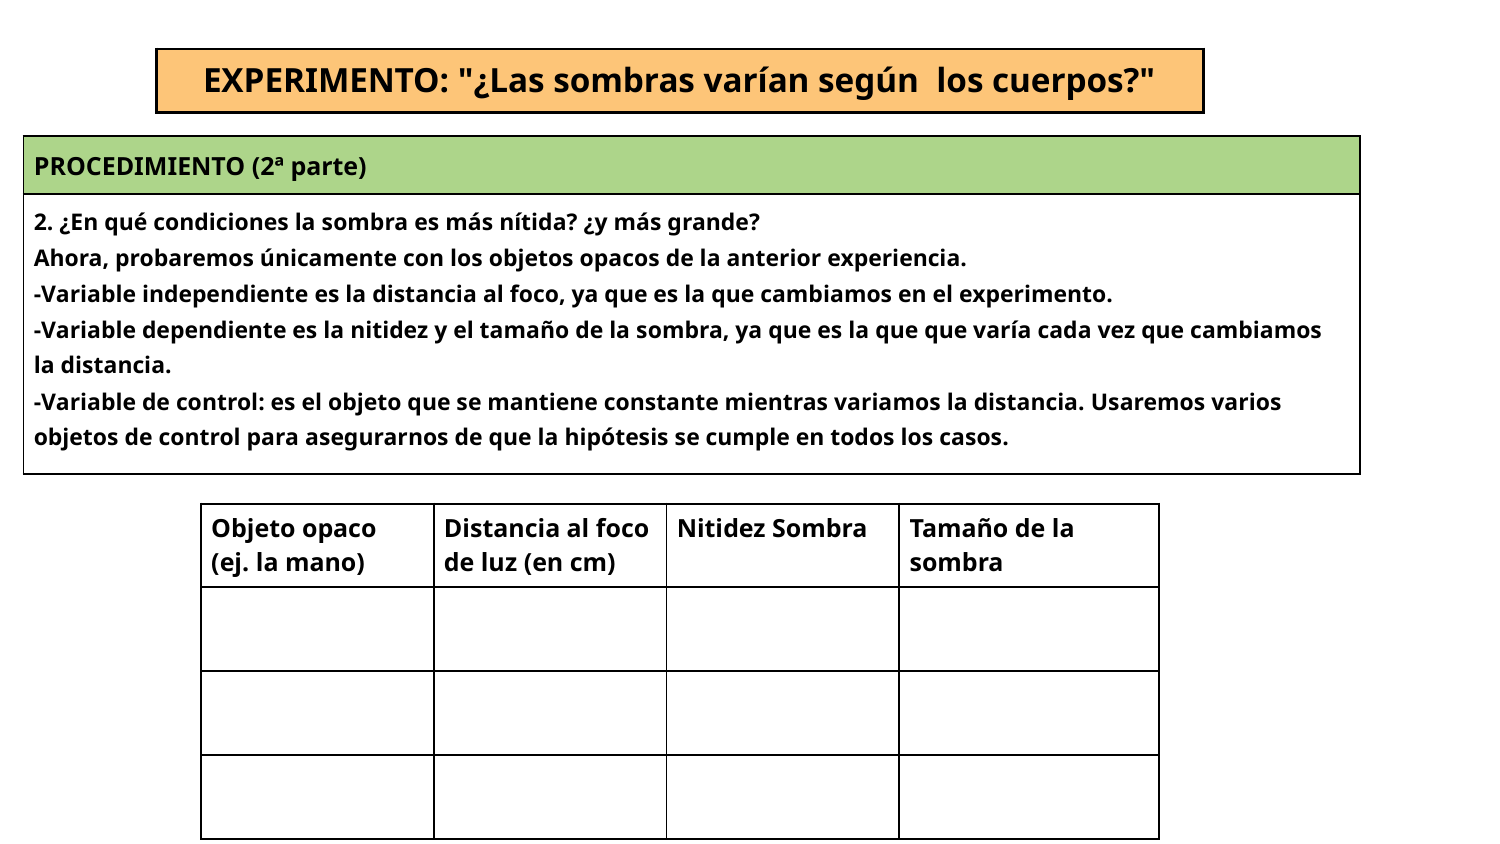

| EXPERIMENTO: "¿Las sombras varían según los cuerpos?" |
| --- |
| PROCEDIMIENTO (2ª parte) |
| --- |
| 2. ¿En qué condiciones la sombra es más nítida? ¿y más grande? Ahora, probaremos únicamente con los objetos opacos de la anterior experiencia. -Variable independiente es la distancia al foco, ya que es la que cambiamos en el experimento. -Variable dependiente es la nitidez y el tamaño de la sombra, ya que es la que que varía cada vez que cambiamos la distancia. -Variable de control: es el objeto que se mantiene constante mientras variamos la distancia. Usaremos varios objetos de control para asegurarnos de que la hipótesis se cumple en todos los casos. |
| Objeto opaco (ej. la mano) | Distancia al foco de luz (en cm) | Nitidez Sombra | Tamaño de la sombra |
| --- | --- | --- | --- |
| | | | |
| | | | |
| | | | |